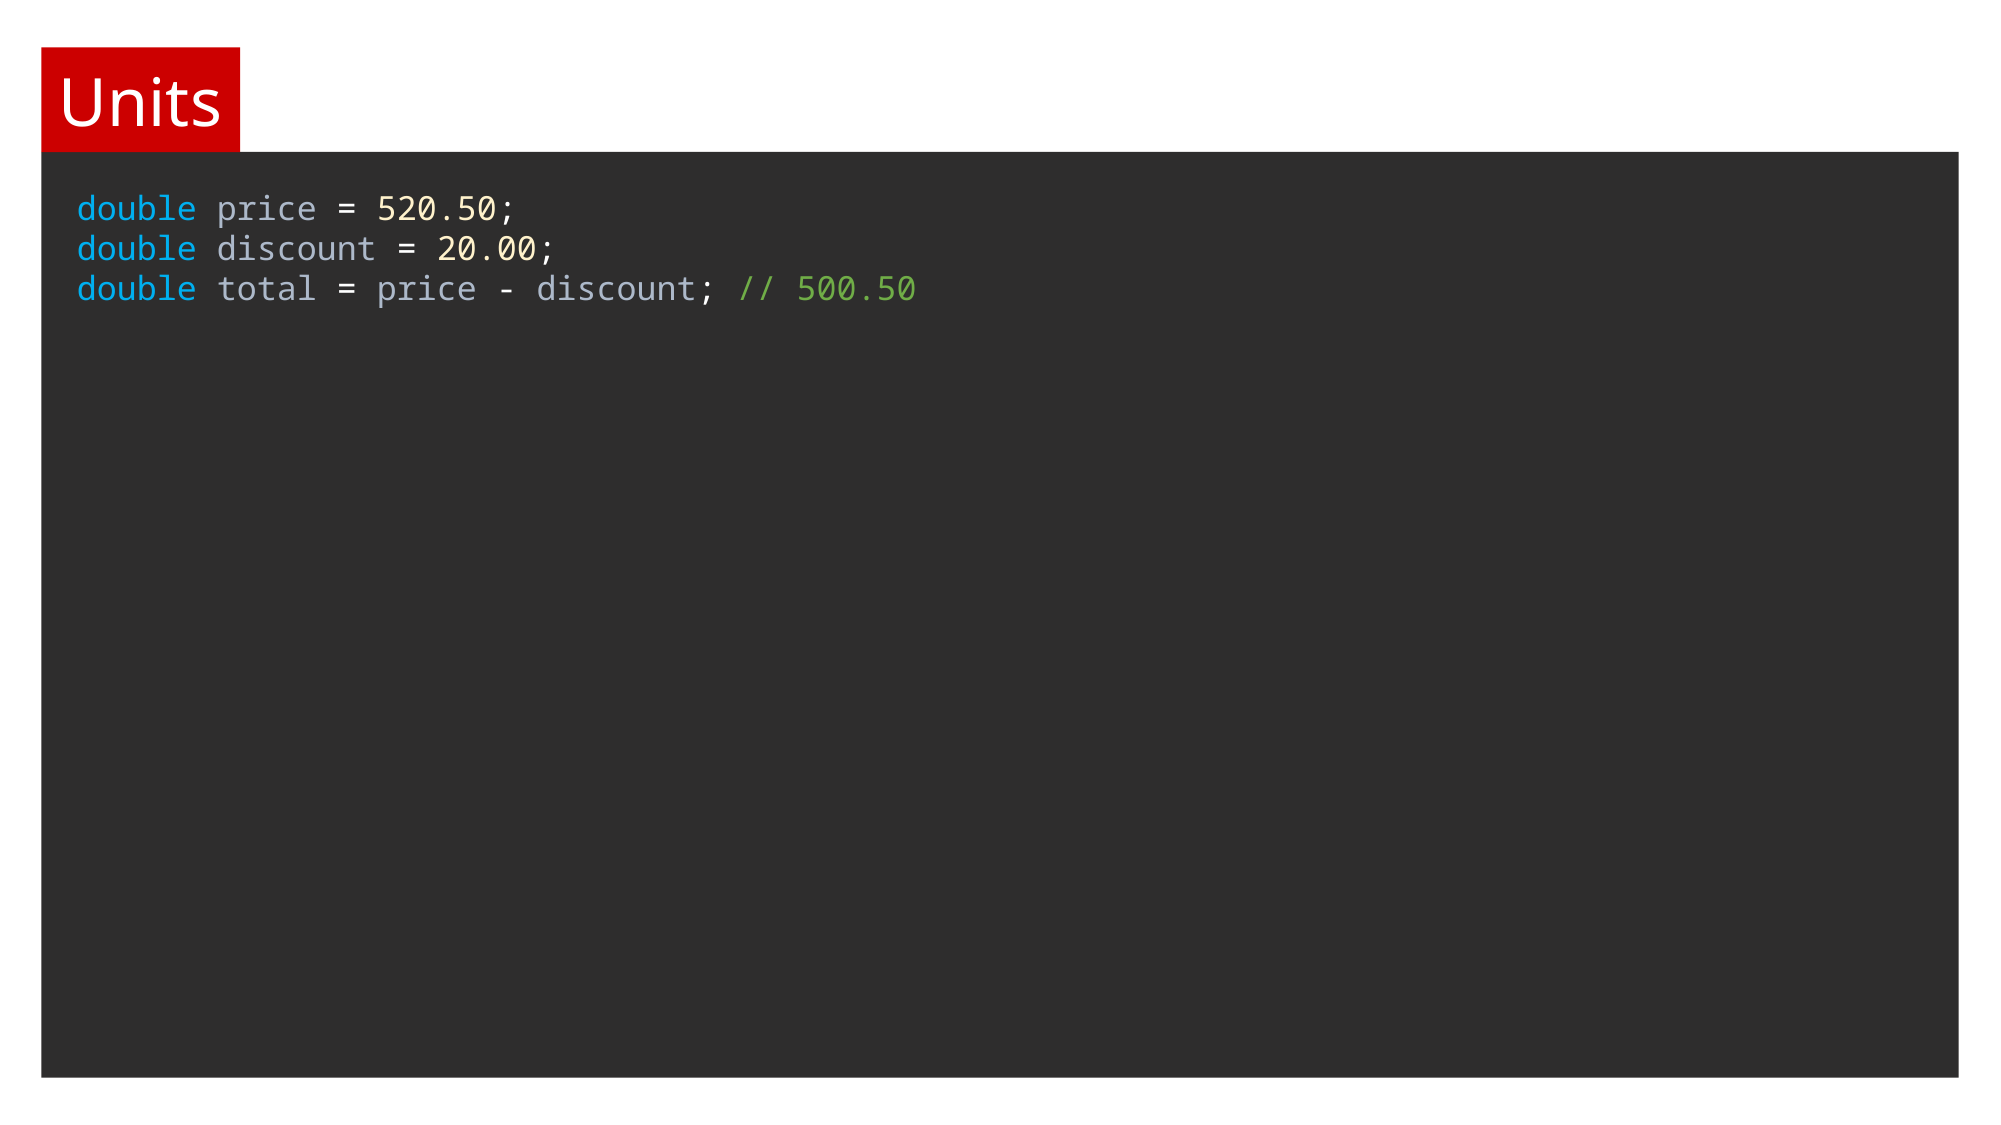

Units
double price = 520.50;
double discount = 20.00;
double total = price - discount; // 500.50